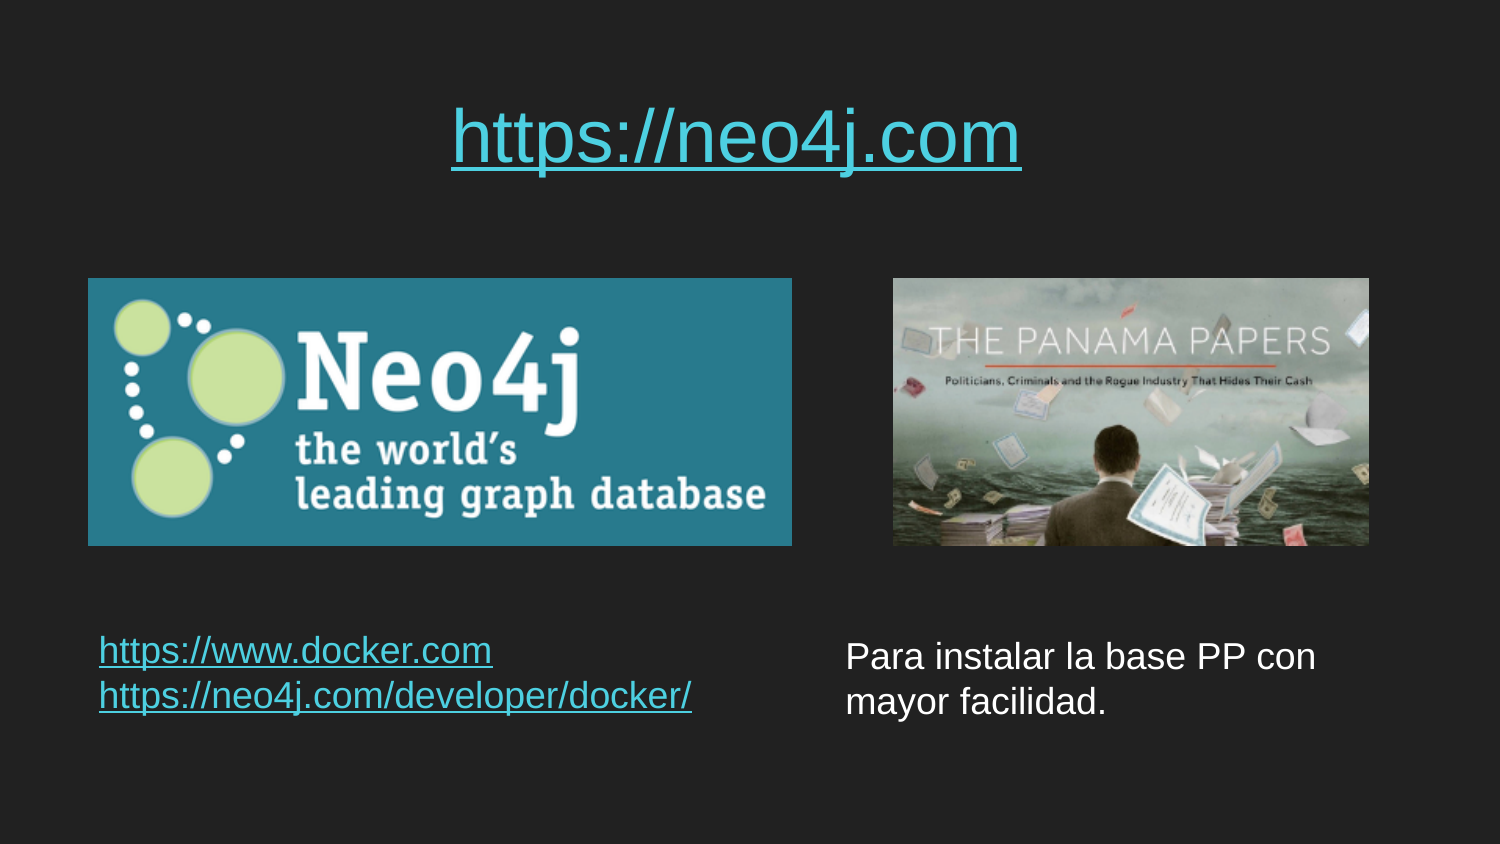

https://neo4j.com
https://www.docker.com
https://neo4j.com/developer/docker/
Para instalar la base PP con mayor facilidad.